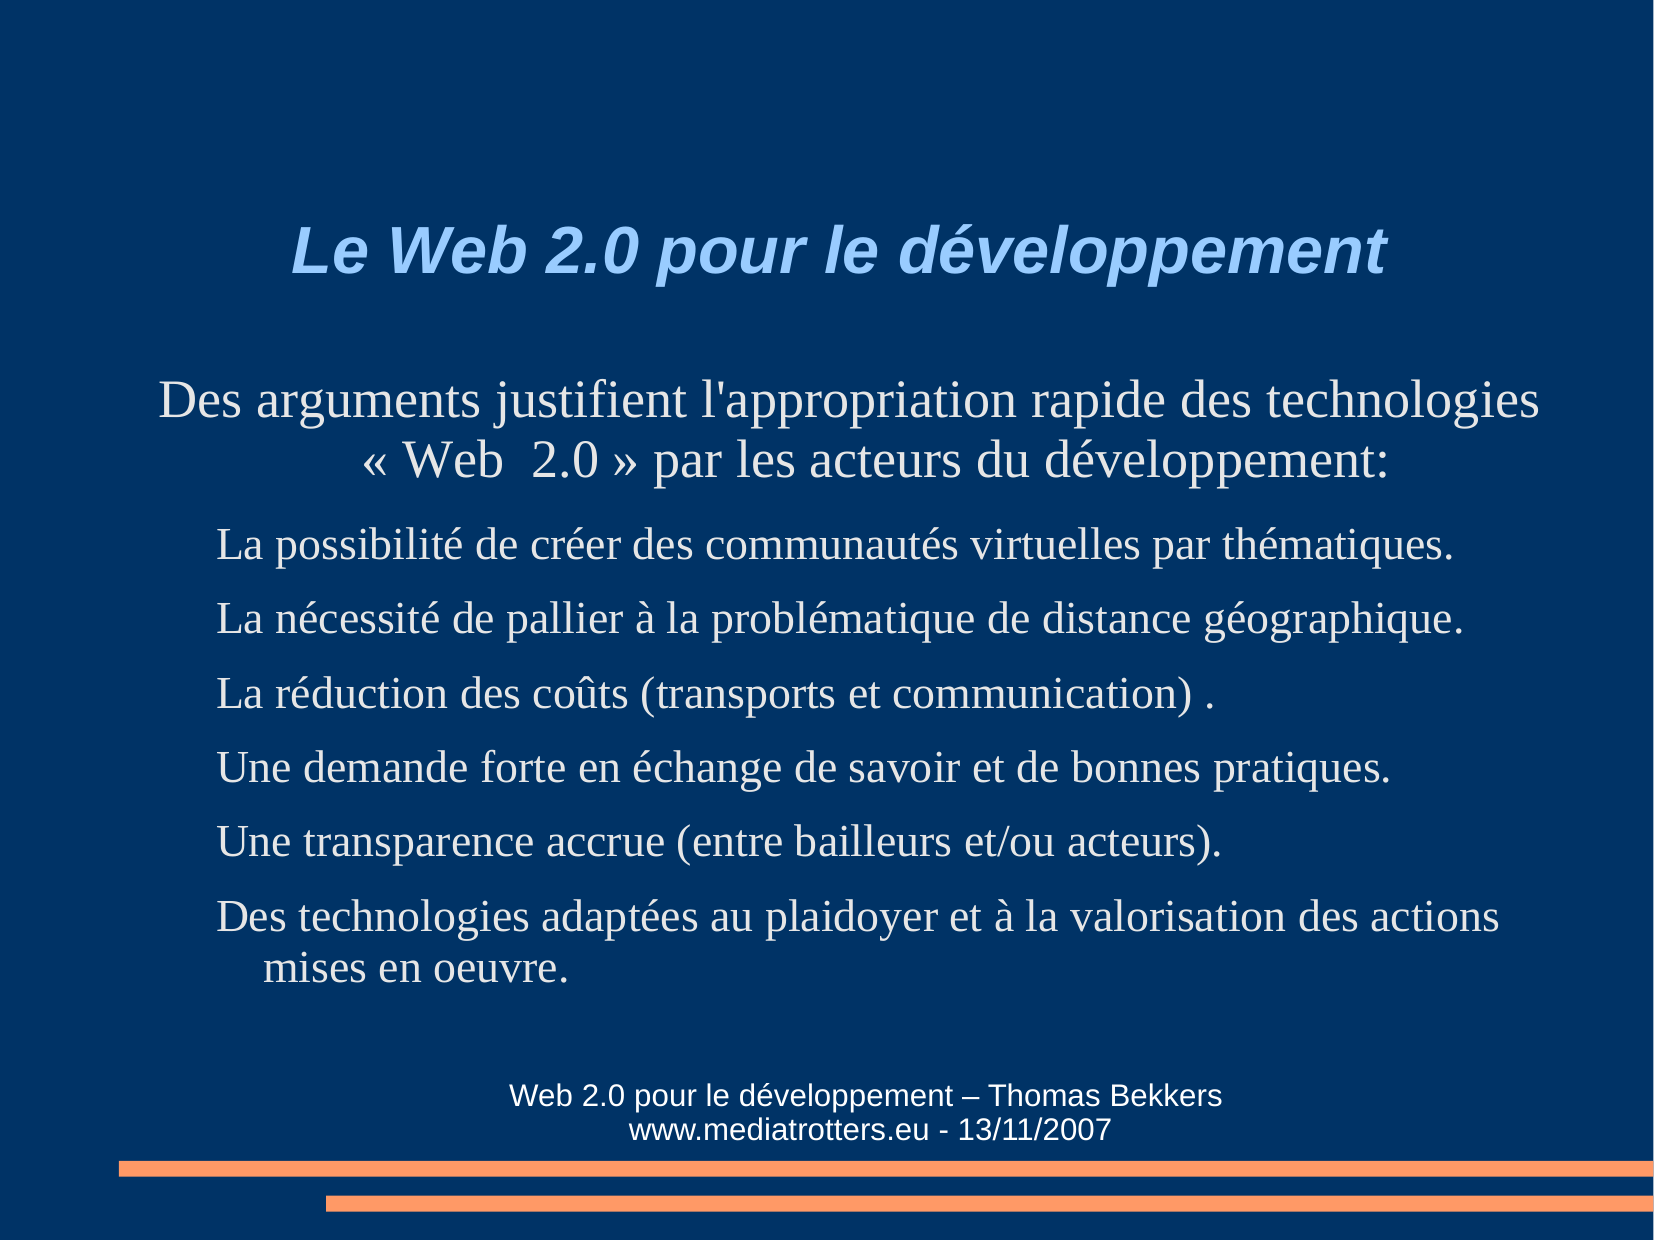

# Le Web 2.0 pour le développement
Des arguments justifient l'appropriation rapide des technologies « Web 2.0 » par les acteurs du développement:
La possibilité de créer des communautés virtuelles par thématiques.
La nécessité de pallier à la problématique de distance géographique.
La réduction des coûts (transports et communication) .
Une demande forte en échange de savoir et de bonnes pratiques.
Une transparence accrue (entre bailleurs et/ou acteurs).
Des technologies adaptées au plaidoyer et à la valorisation des actions mises en oeuvre.